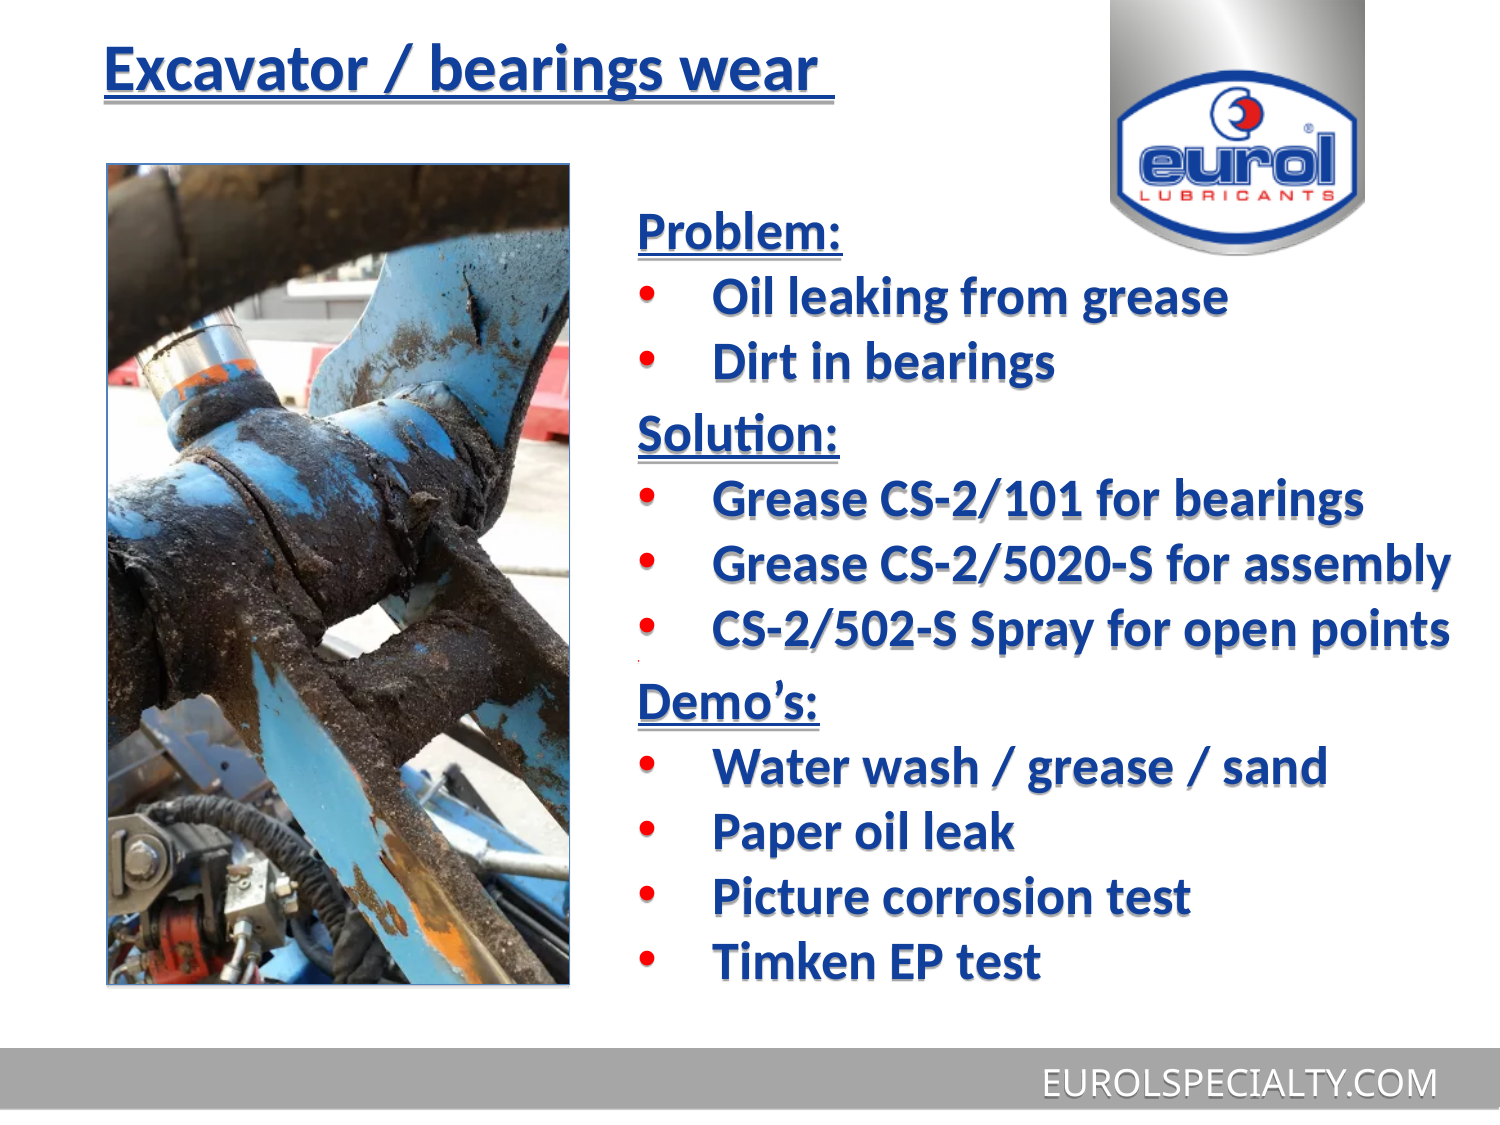

Excavator / bearings wear
Problem:
Oil leaking from grease
Dirt in bearings
Solution:
Grease CS-2/101 for bearings
Grease CS-2/5020-S for assembly
CS-2/502-S Spray for open points
Demo’s:
Water wash / grease / sand
Paper oil leak
Picture corrosion test
Timken EP test